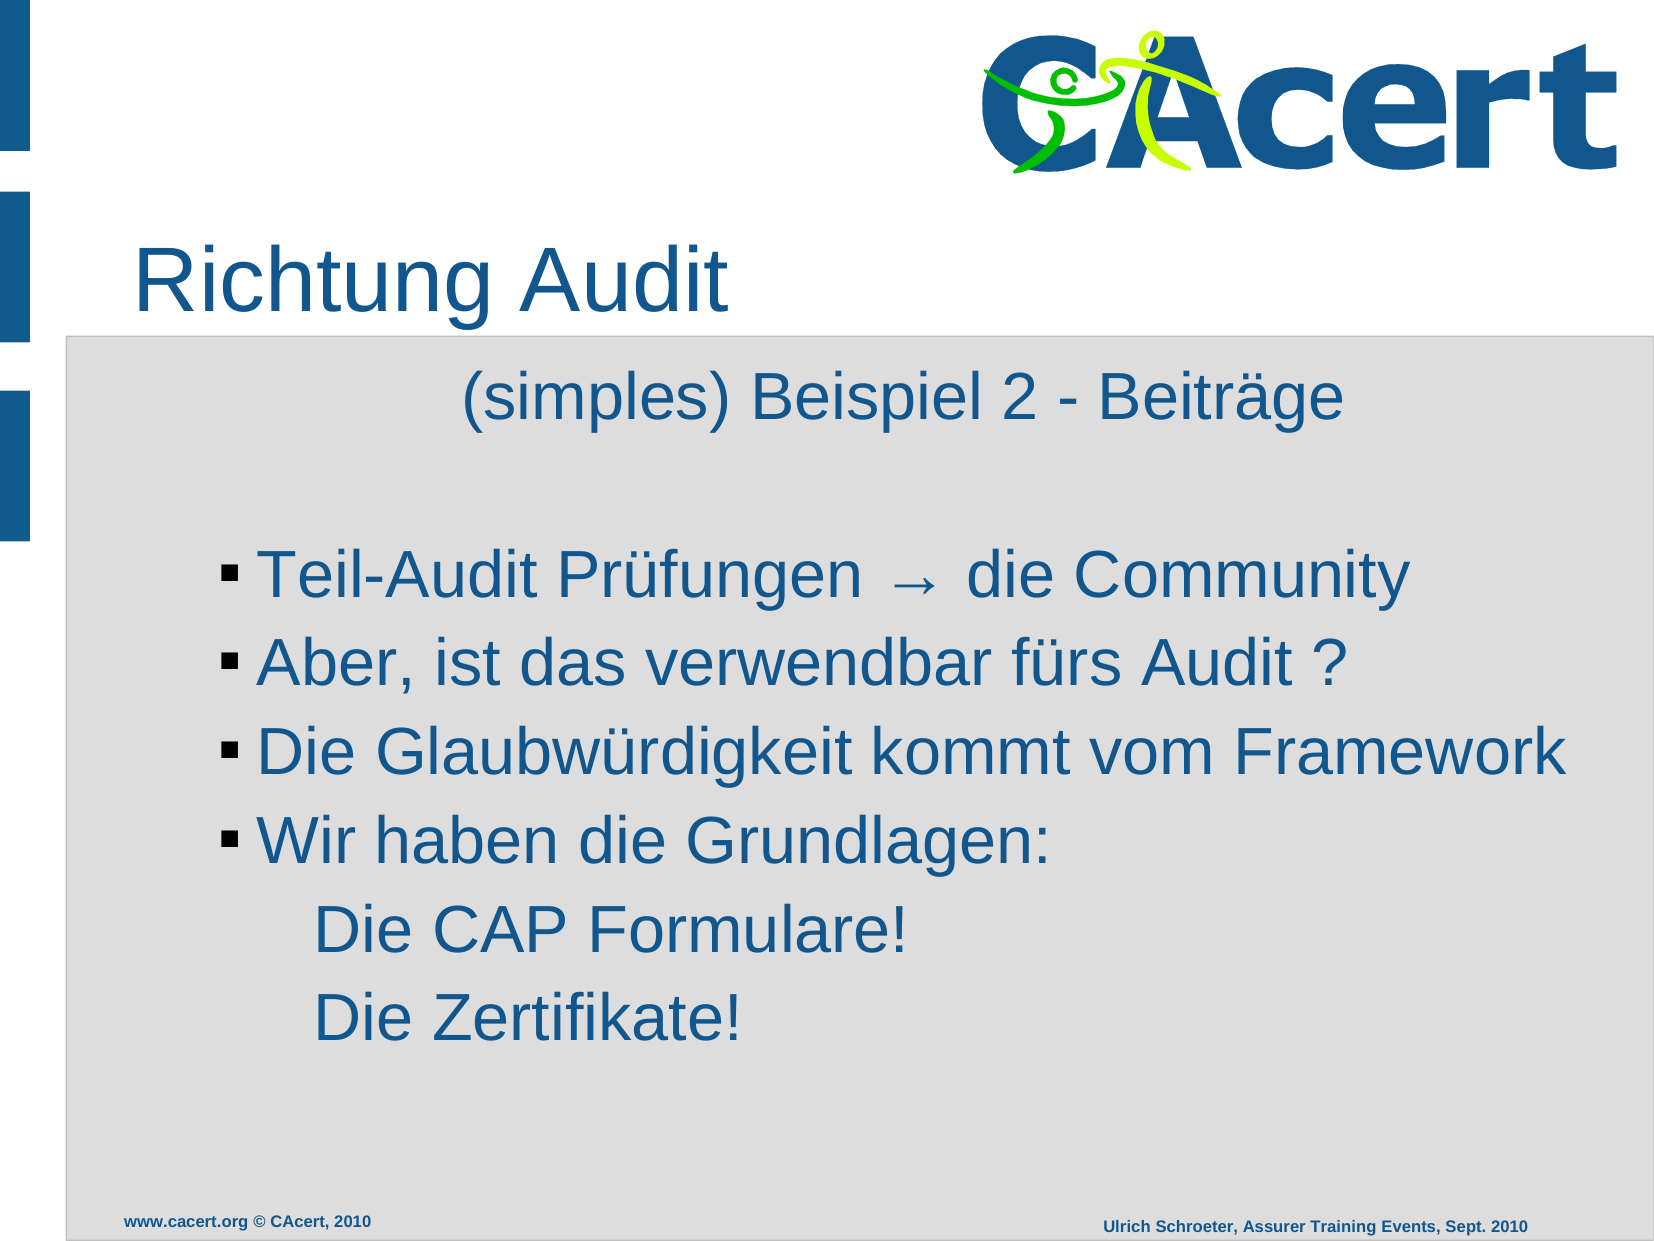

Richtung Audit
 (simples) Beispiel 2 - Beiträge
 Teil-Audit Prüfungen → die Community
 Aber, ist das verwendbar fürs Audit ?
 Die Glaubwürdigkeit kommt vom Framework
 Wir haben die Grundlagen:
 Die CAP Formulare!
 Die Zertifikate!